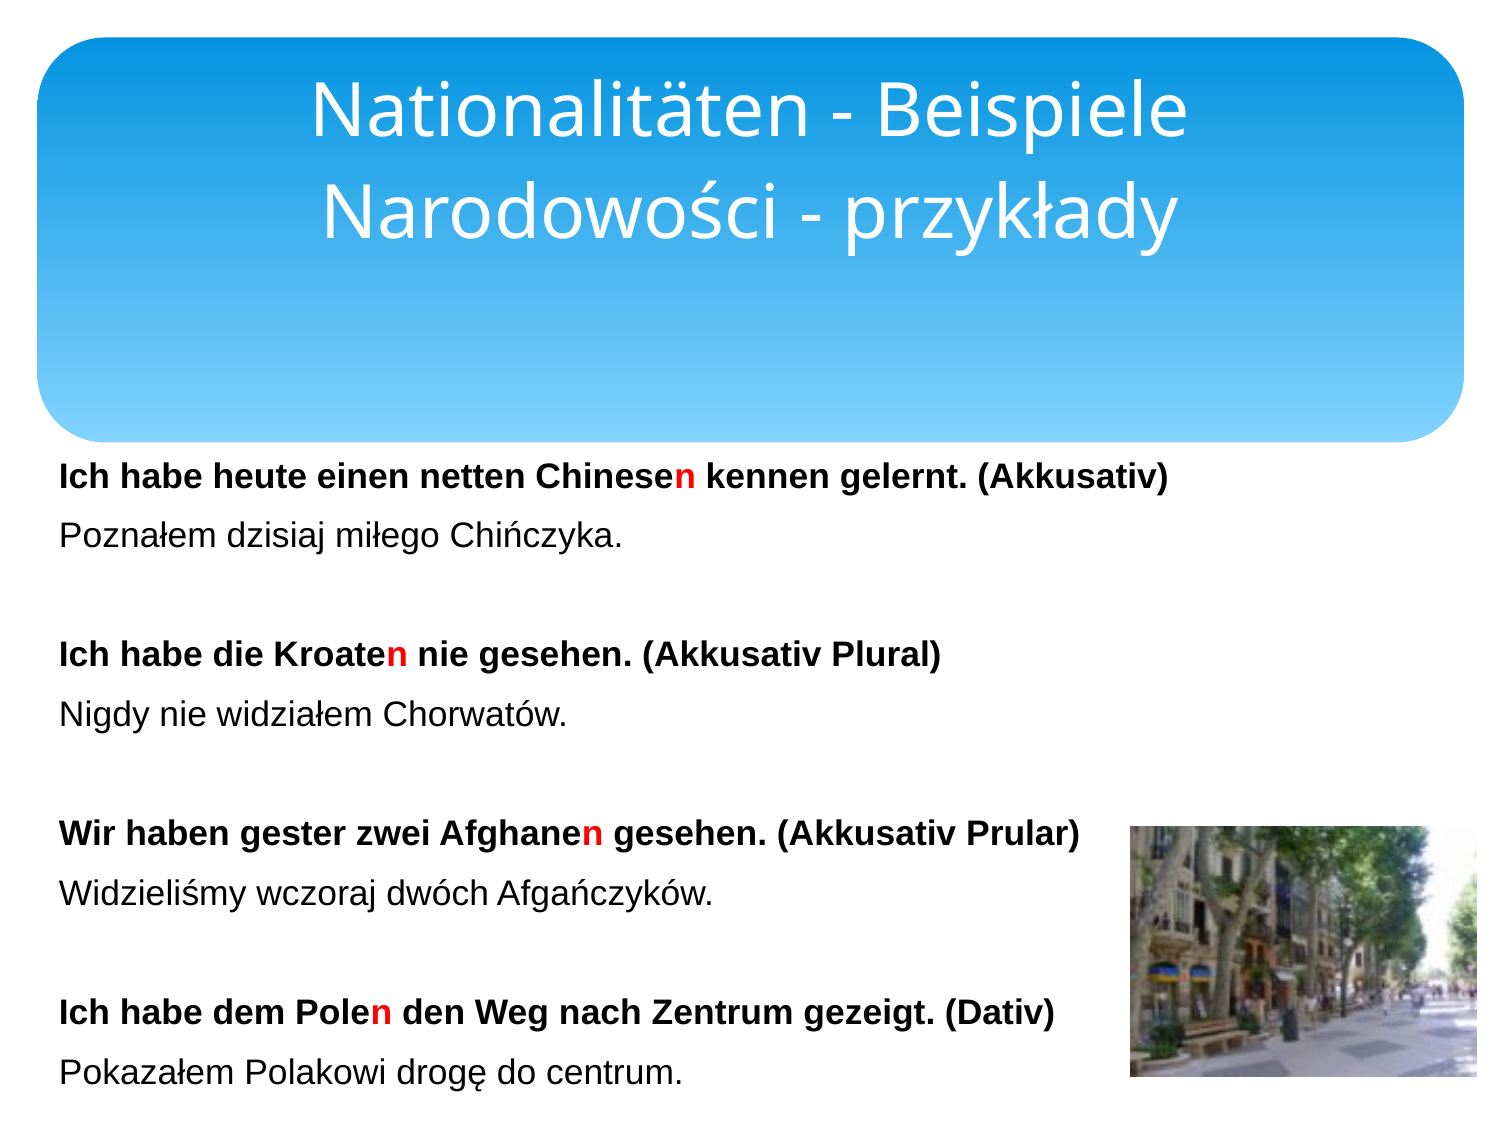

# Nationalitäten - Beispiele Narodowości - przykłady
Ich habe heute einen netten Chinesen kennen gelernt. (Akkusativ)
Poznałem dzisiaj miłego Chińczyka.
Ich habe die Kroaten nie gesehen. (Akkusativ Plural)
Nigdy nie widziałem Chorwatów.
Wir haben gester zwei Afghanen gesehen. (Akkusativ Prular)
Widzieliśmy wczoraj dwóch Afgańczyków.
Ich habe dem Polen den Weg nach Zentrum gezeigt. (Dativ)
Pokazałem Polakowi drogę do centrum.